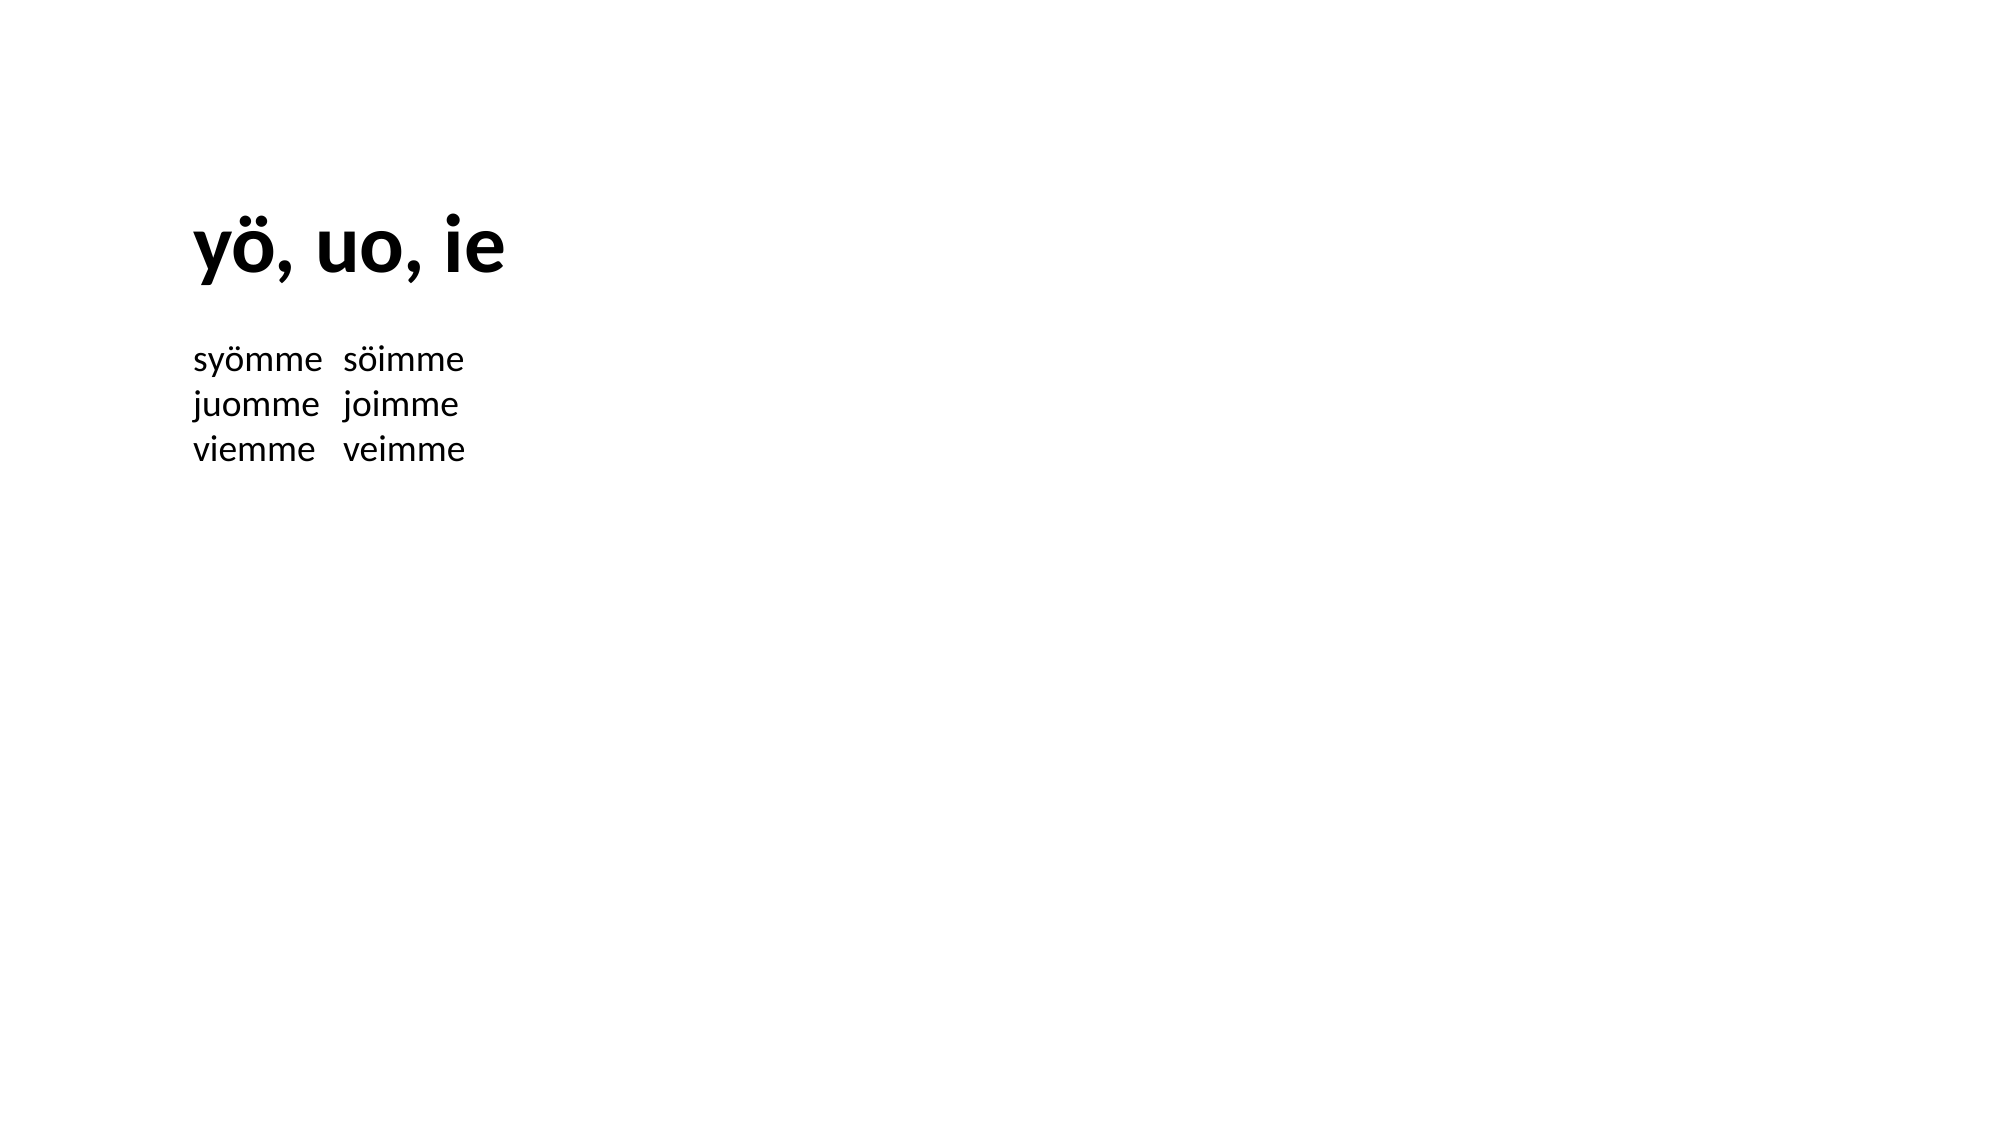

yö, uo, ie
syömme	söimme
juomme	joimme
viemme	veimme